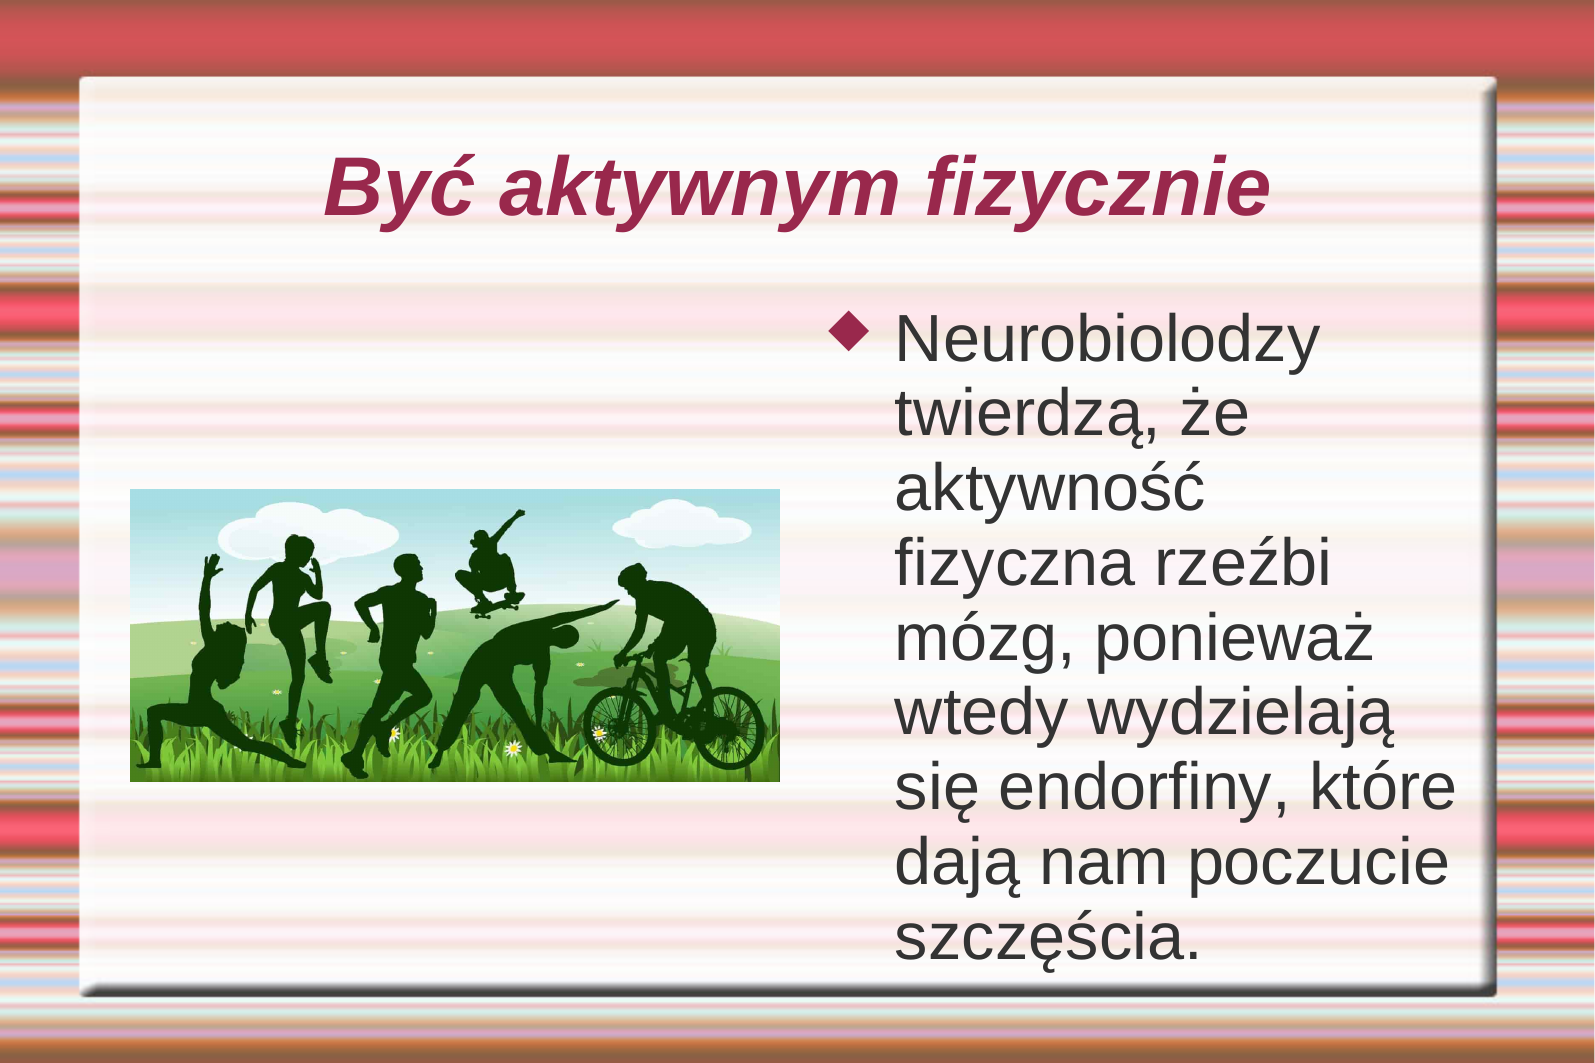

# Być aktywnym fizycznie
Neurobiolodzy twierdzą, że aktywność fizyczna rzeźbi mózg, ponieważ wtedy wydzielają się endorfiny, które dają nam poczucie szczęścia.